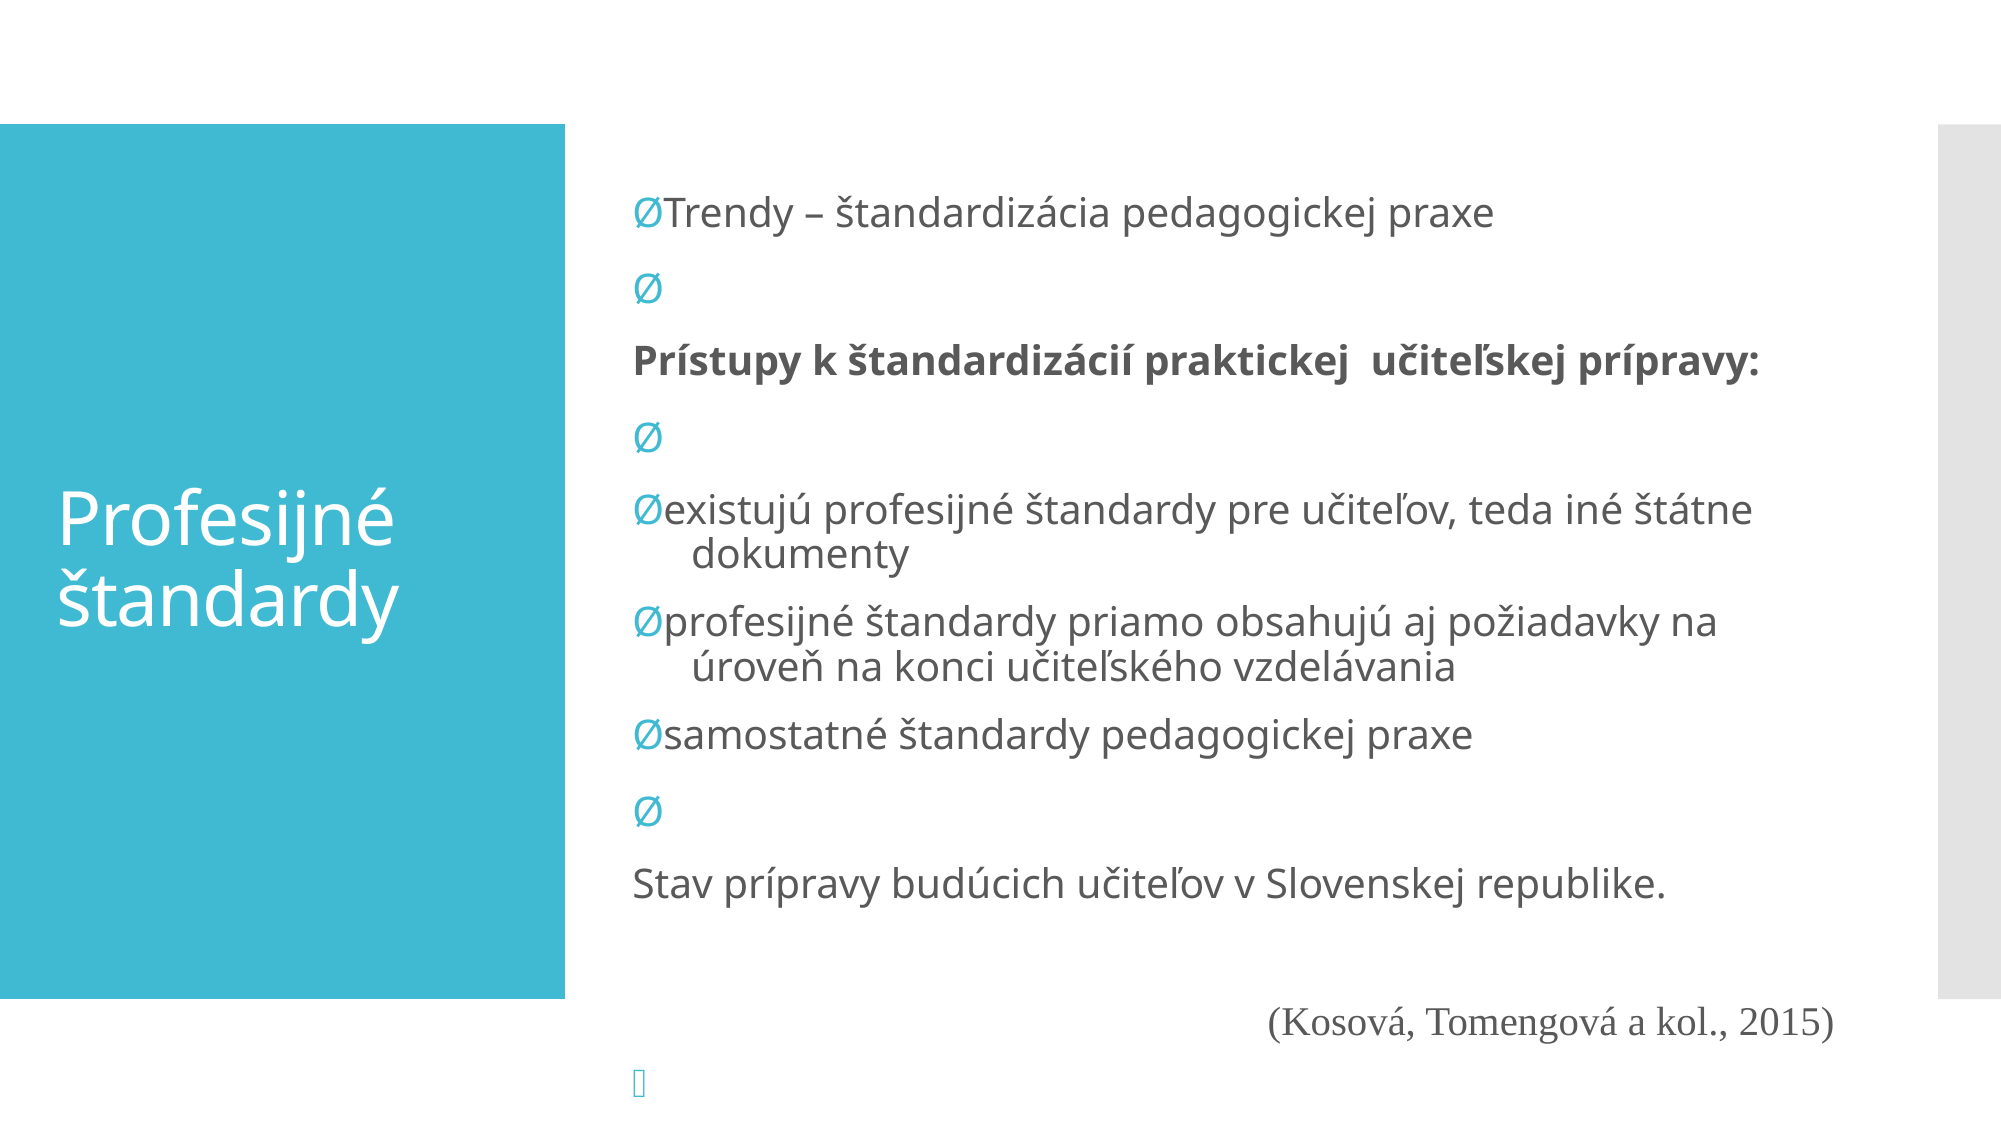

# Profesijné štandardy
Trendy – štandardizácia pedagogickej praxe
Prístupy k štandardizácií praktickej učiteľskej prípravy:
existujú profesijné štandardy pre učiteľov, teda iné štátne dokumenty
profesijné štandardy priamo obsahujú aj požiadavky na úroveň na konci učiteľského vzdelávania
samostatné štandardy pedagogickej praxe
Stav prípravy budúcich učiteľov v Slovenskej republike.
 (Kosová, Tomengová a kol., 2015)